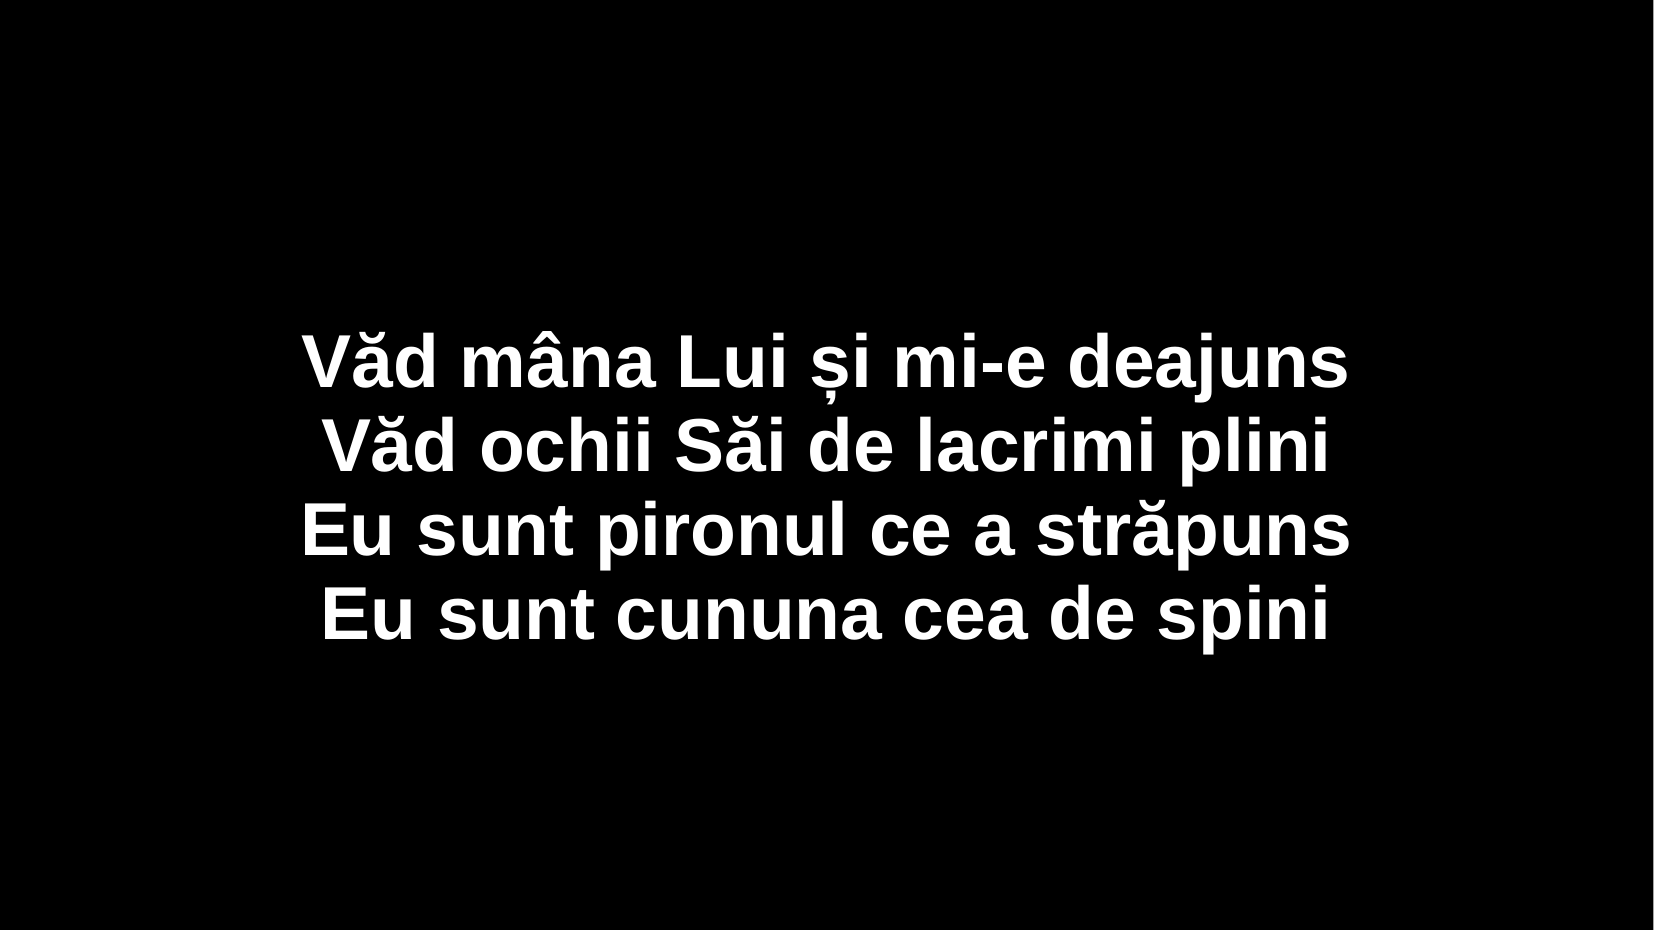

# Văd mâna Lui și mi-e deajuns
Văd ochii Săi de lacrimi plini
Eu sunt pironul ce a străpuns
Eu sunt cununa cea de spini